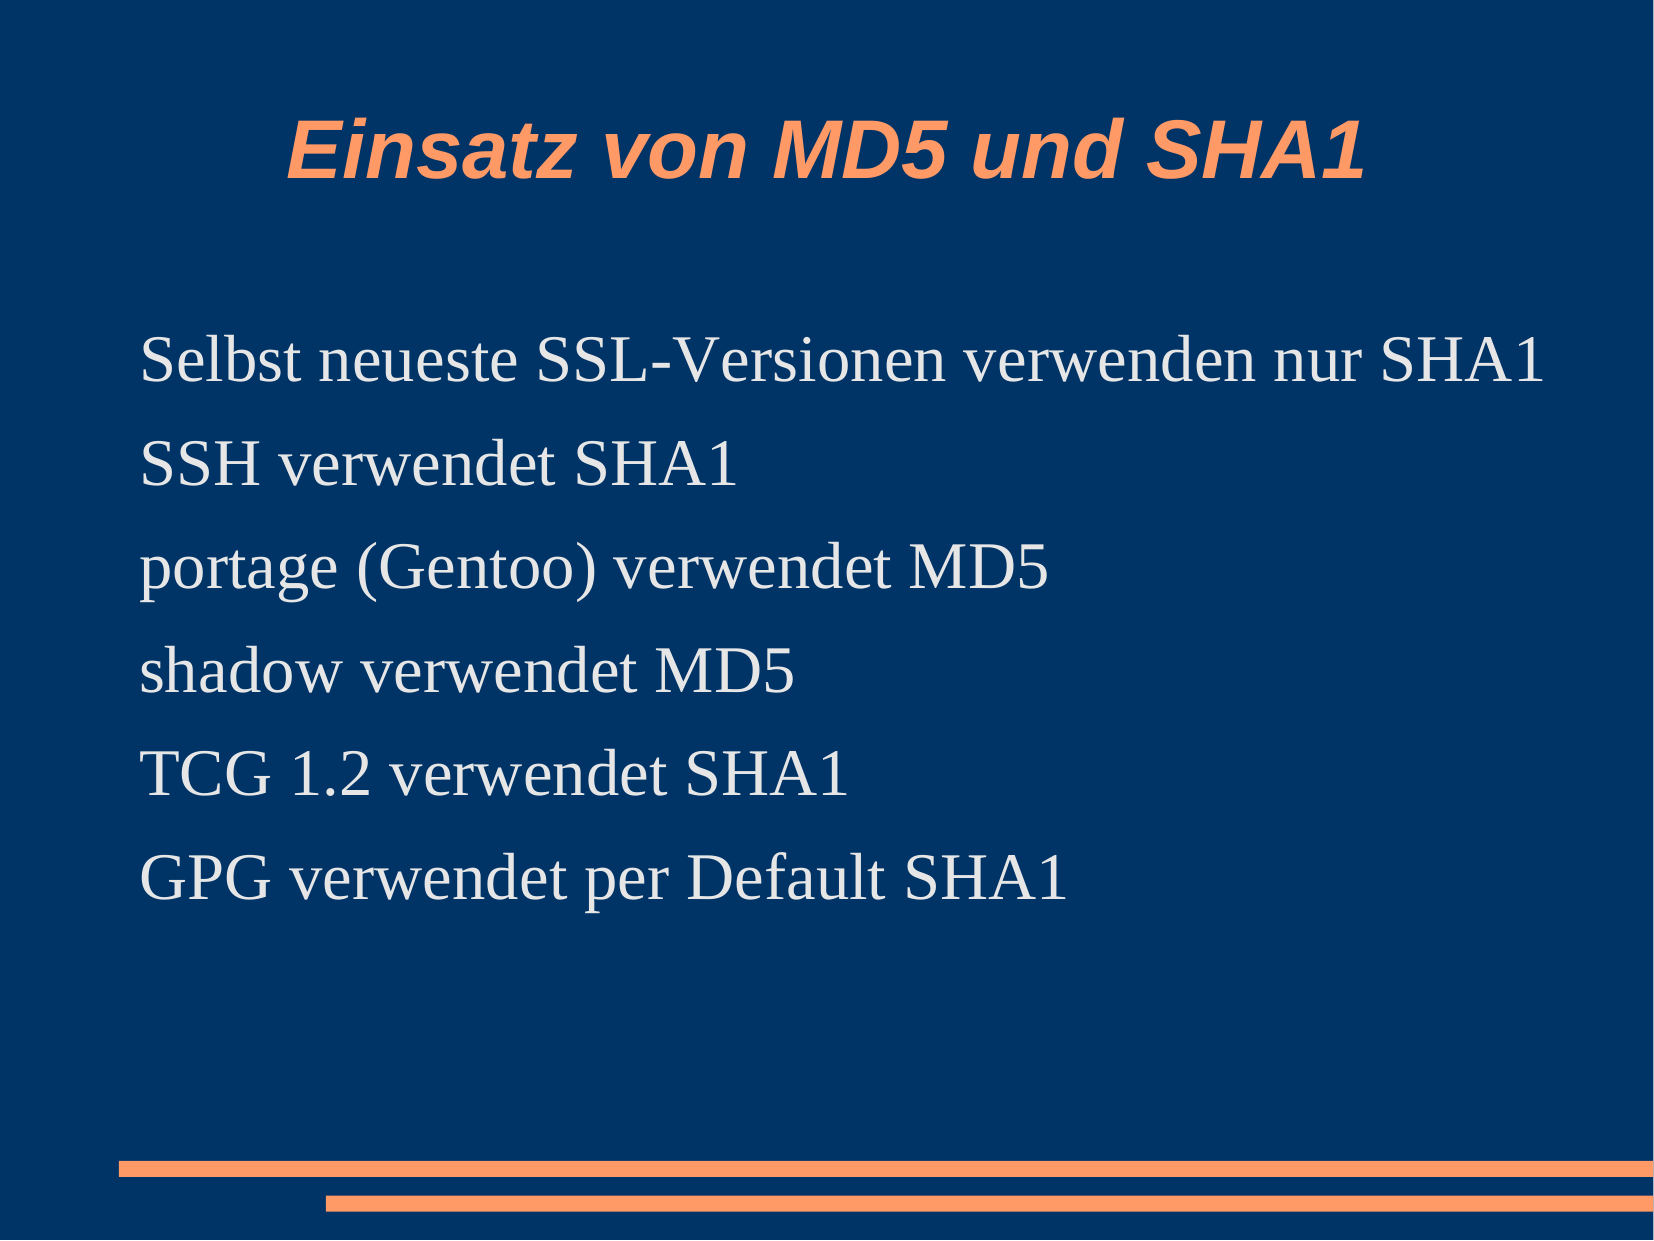

# Einsatz von MD5 und SHA1
Selbst neueste SSL-Versionen verwenden nur SHA1
SSH verwendet SHA1
portage (Gentoo) verwendet MD5
shadow verwendet MD5
TCG 1.2 verwendet SHA1
GPG verwendet per Default SHA1